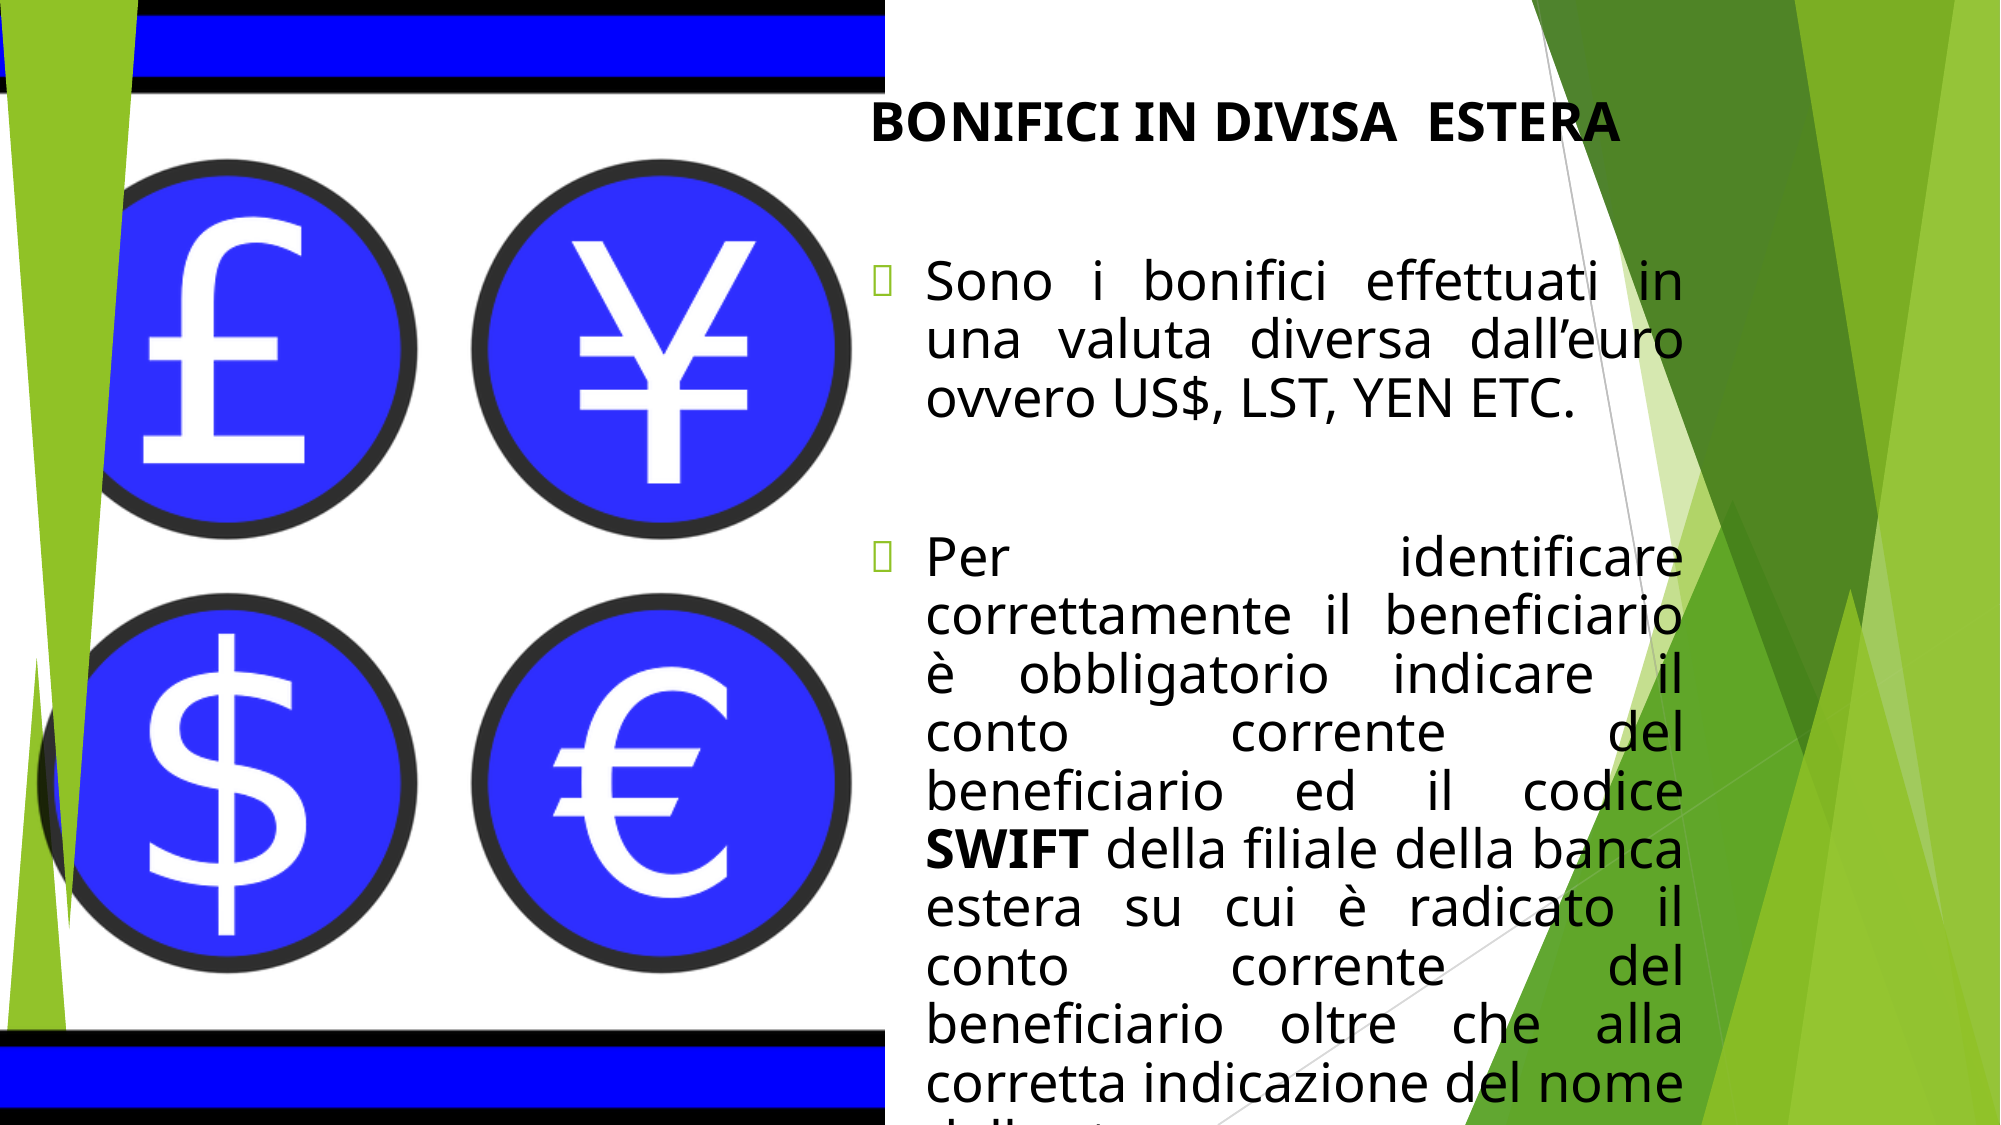

BONIFICI IN DIVISA ESTERA
Sono i bonifici effettuati in una valuta diversa dall’euro ovvero US$, LST, YEN ETC.
Per identificare correttamente il beneficiario è obbligatorio indicare il conto corrente del beneficiario ed il codice SWIFT della filiale della banca estera su cui è radicato il conto corrente del beneficiario oltre che alla corretta indicazione del nome dello stesso.